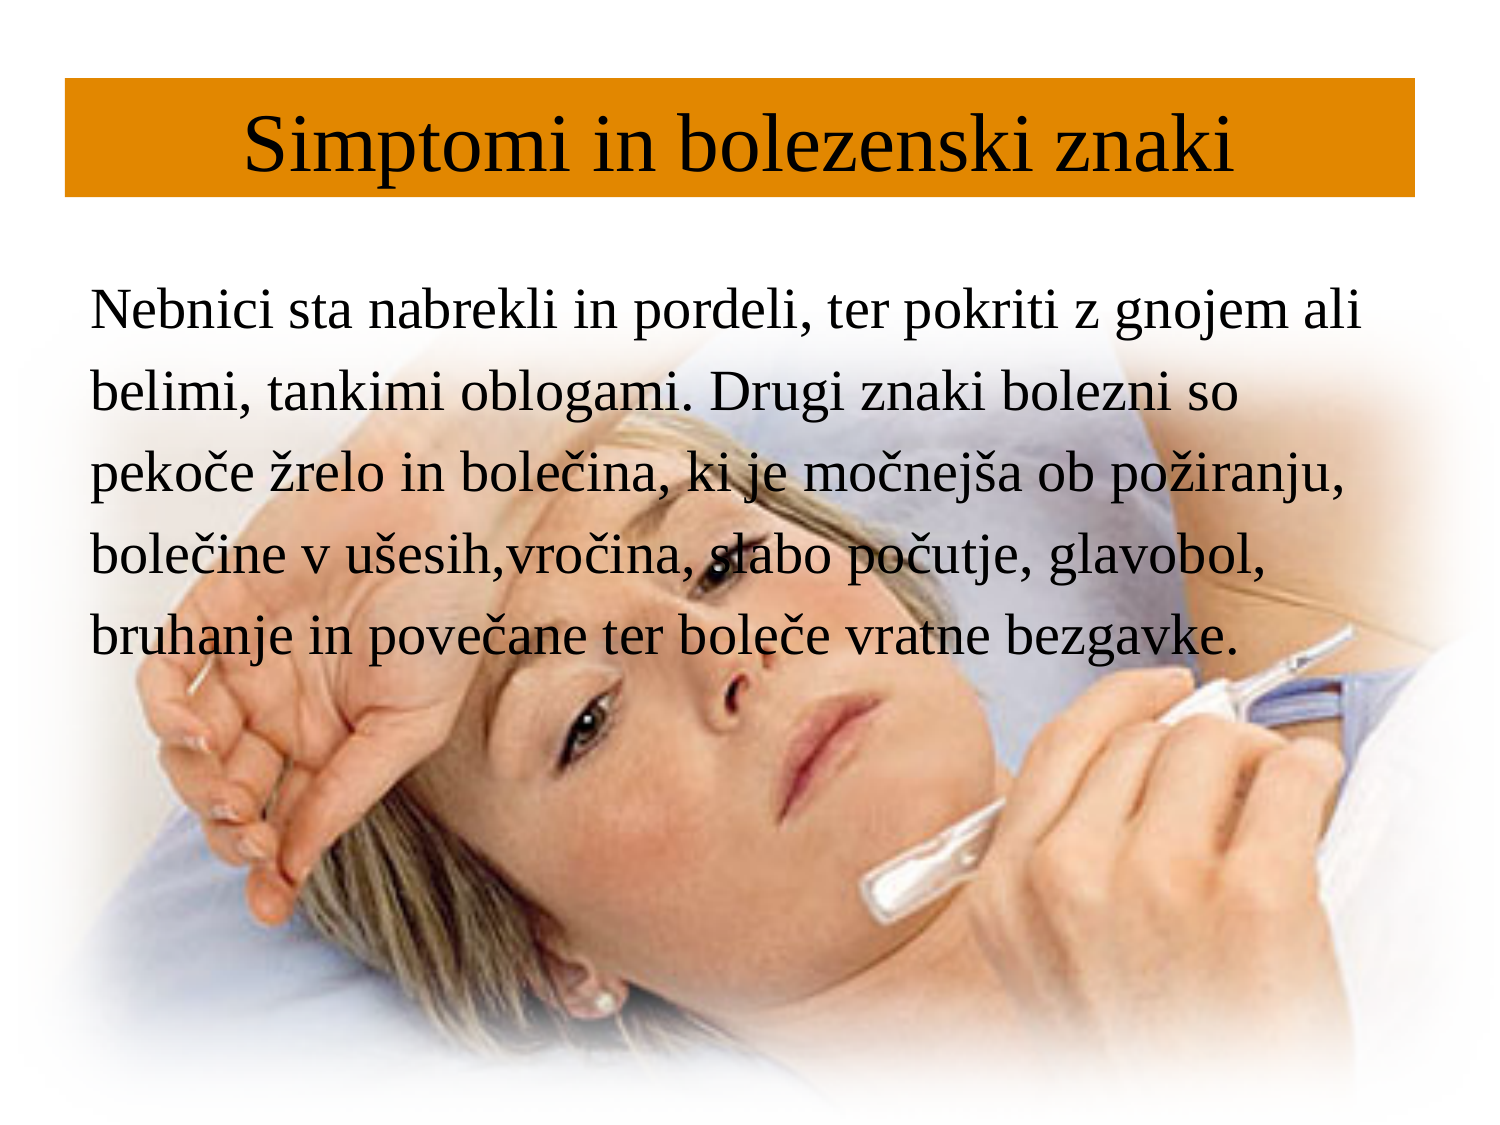

# Simptomi in bolezenski znaki
Nebnici sta nabrekli in pordeli, ter pokriti z gnojem ali
belimi, tankimi oblogami. Drugi znaki bolezni so
pekoče žrelo in bolečina, ki je močnejša ob požiranju,
bolečine v ušesih,vročina, slabo počutje, glavobol,
bruhanje in povečane ter boleče vratne bezgavke.